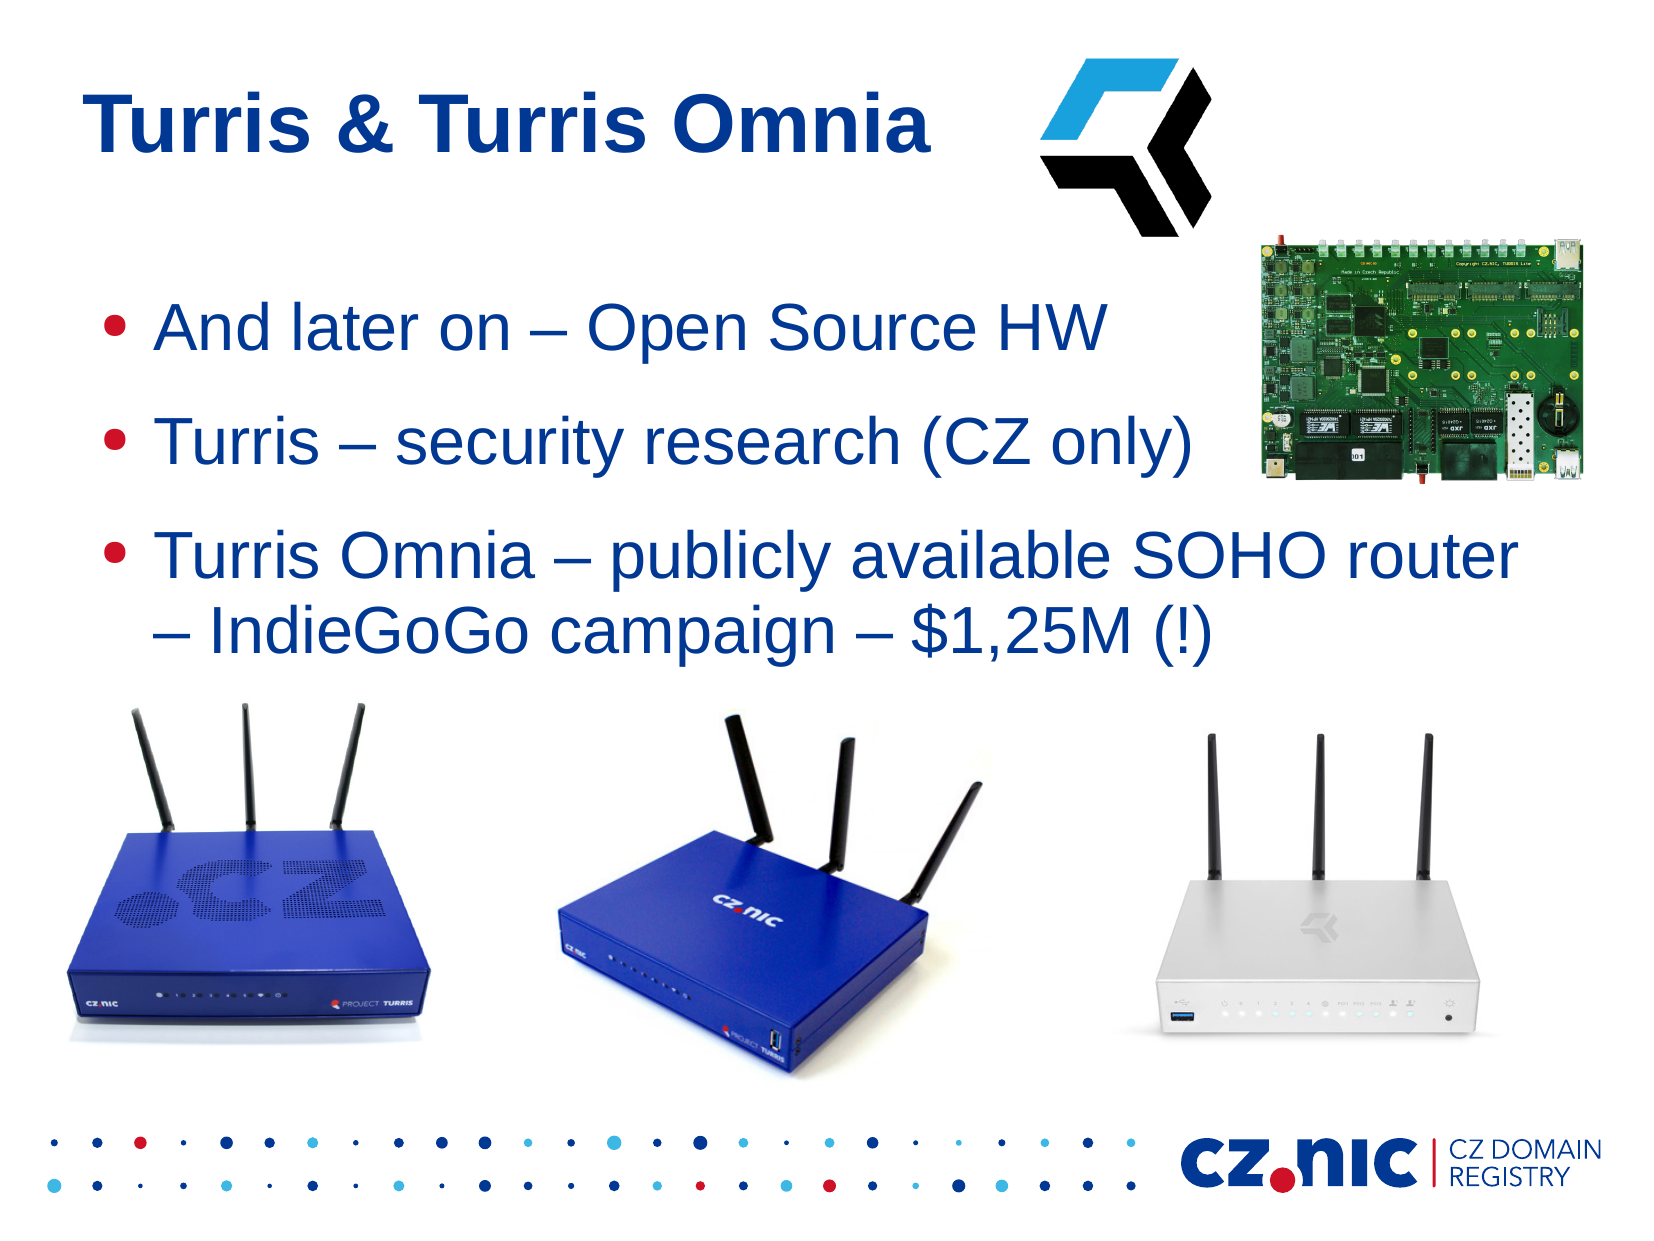

# Turris & Turris Omnia
And later on – Open Source HW
Turris – security research (CZ only)
Turris Omnia – publicly available SOHO router – IndieGoGo campaign – $1,25M (!)